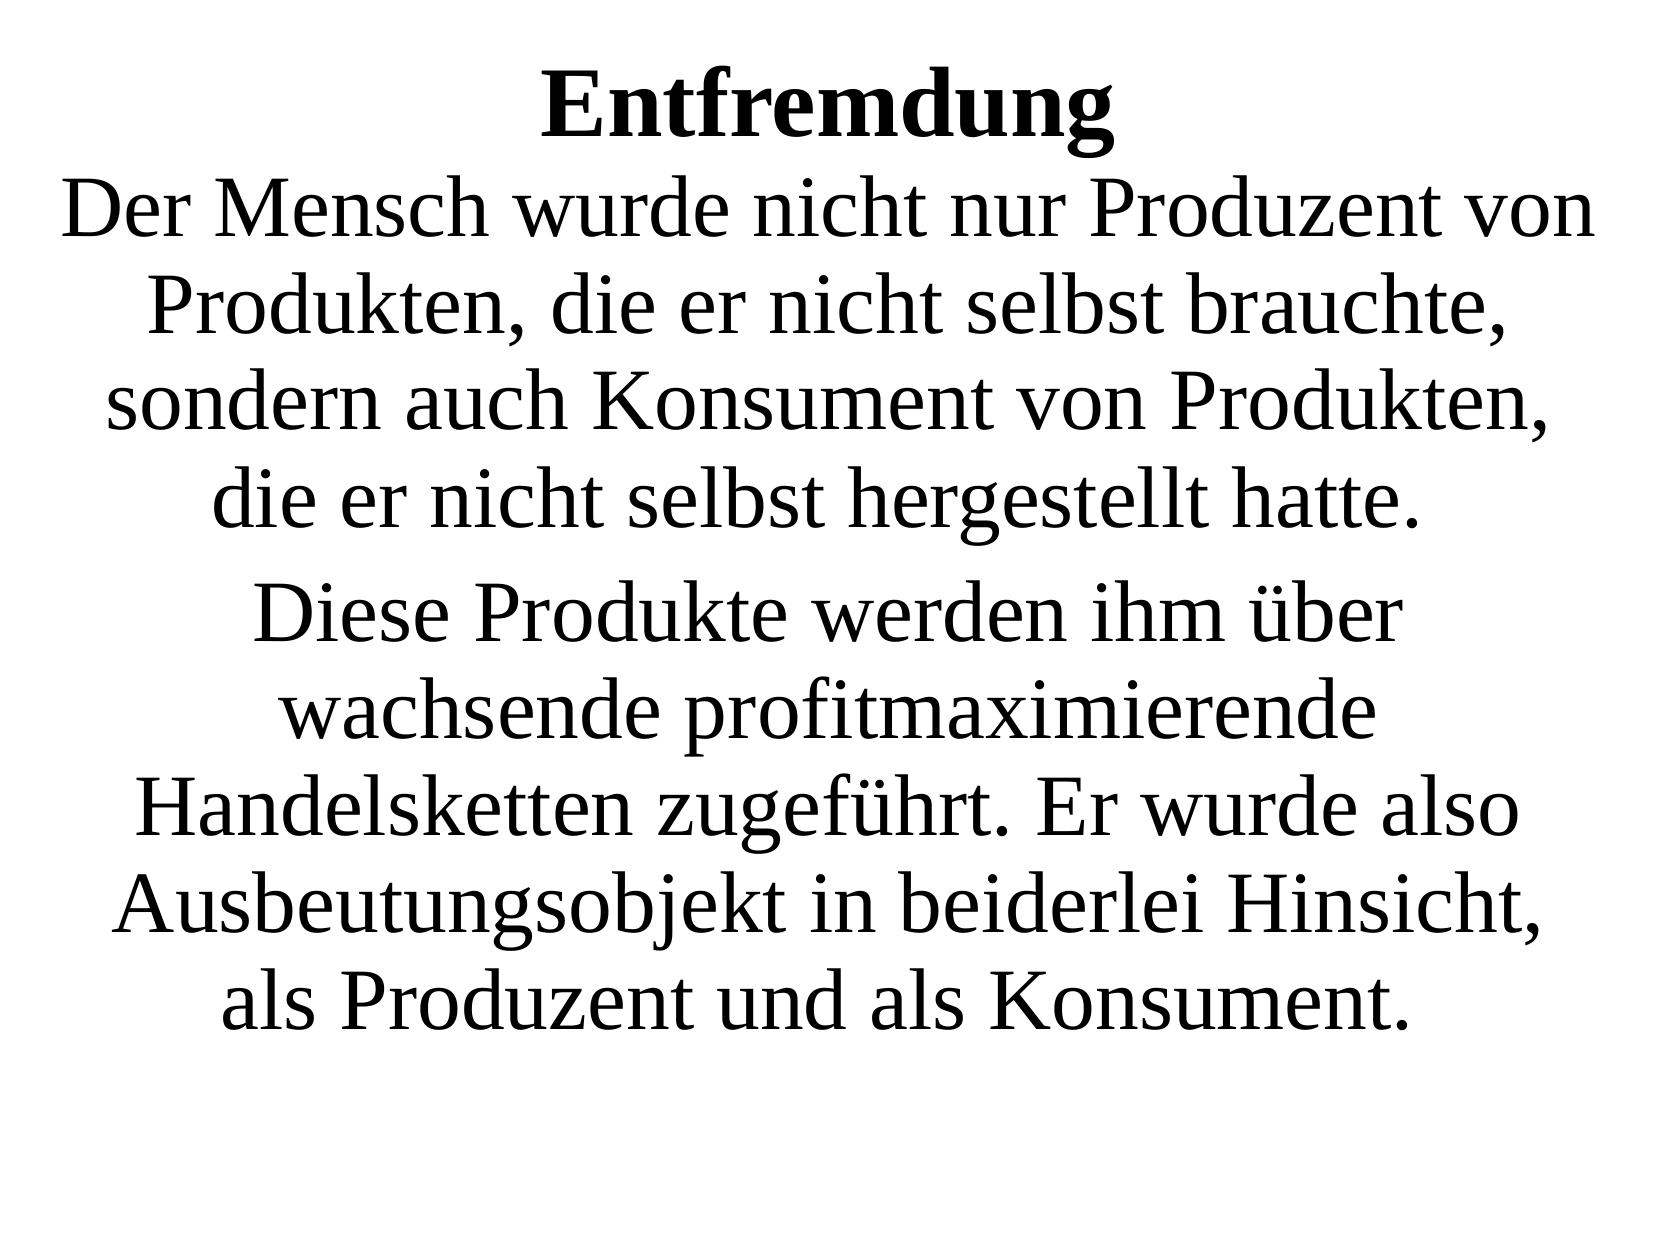

Entfremdung
Der Mensch wurde nicht nur Produzent von Produkten, die er nicht selbst brauchte, sondern auch Konsument von Produkten, die er nicht selbst hergestellt hatte.
Diese Produkte werden ihm über wachsende profitmaximierende Handelsketten zugeführt. Er wurde also Ausbeutungsobjekt in beiderlei Hinsicht, als Produzent und als Konsument.